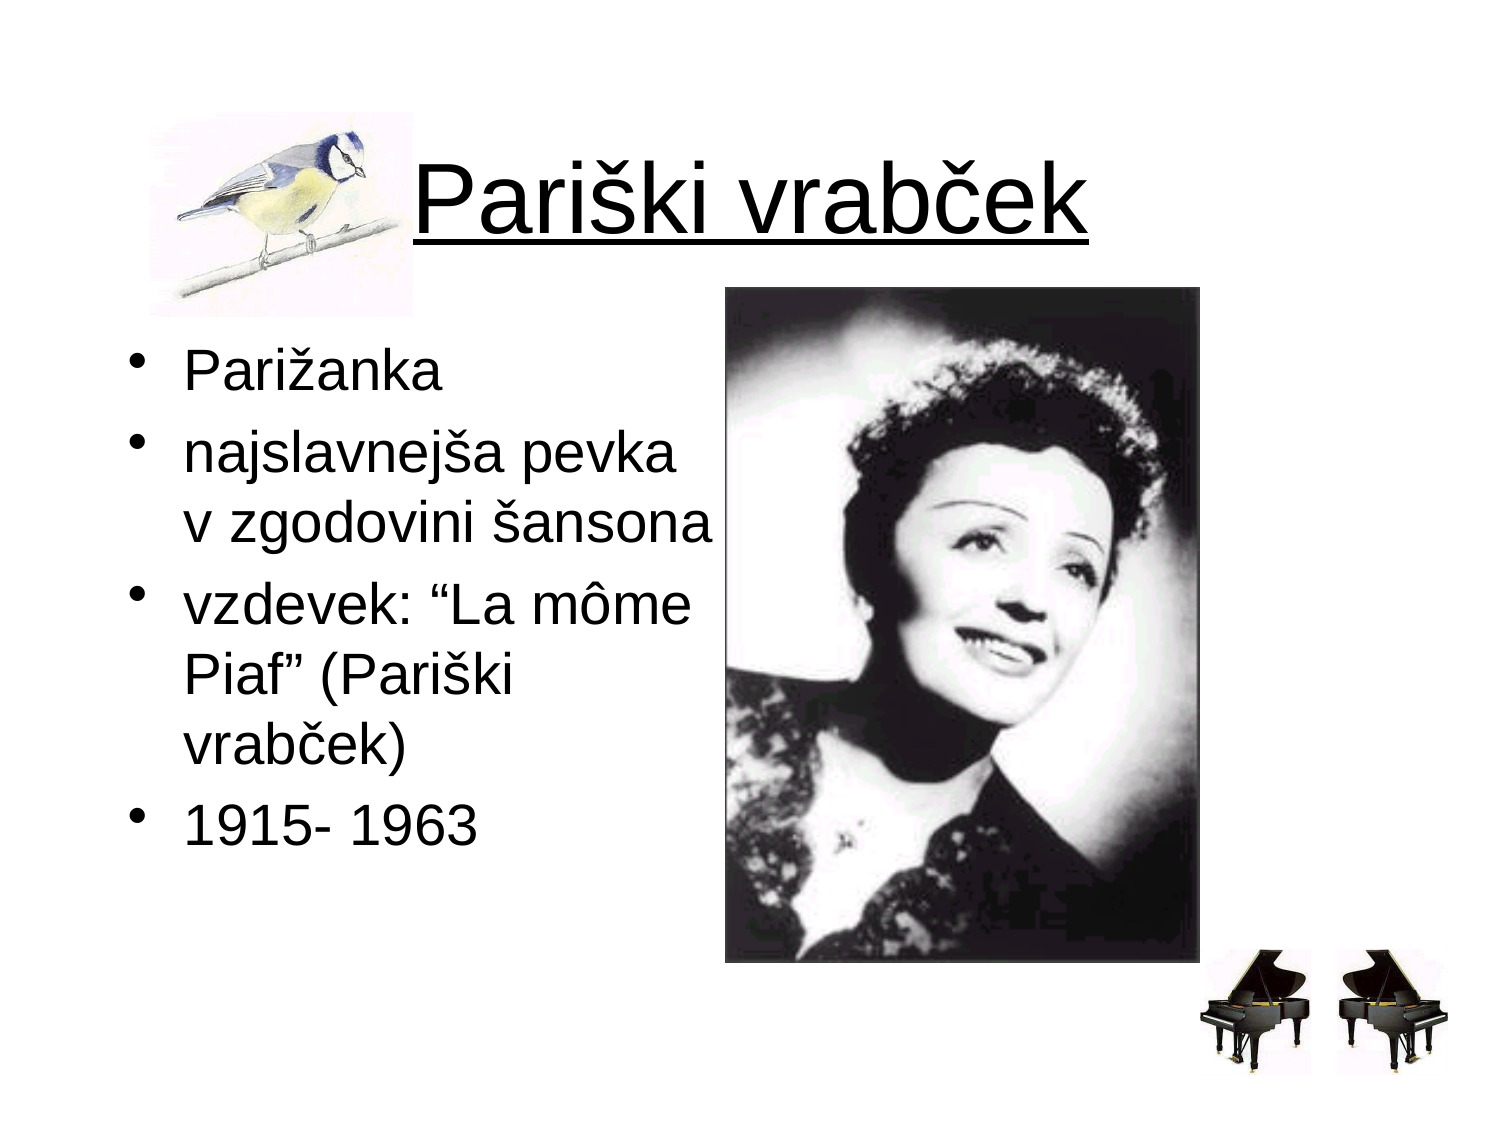

# Pariški vrabček
Parižanka
najslavnejša pevka v zgodovini šansona
vzdevek: “La môme Piaf” (Pariški vrabček)
1915- 1963